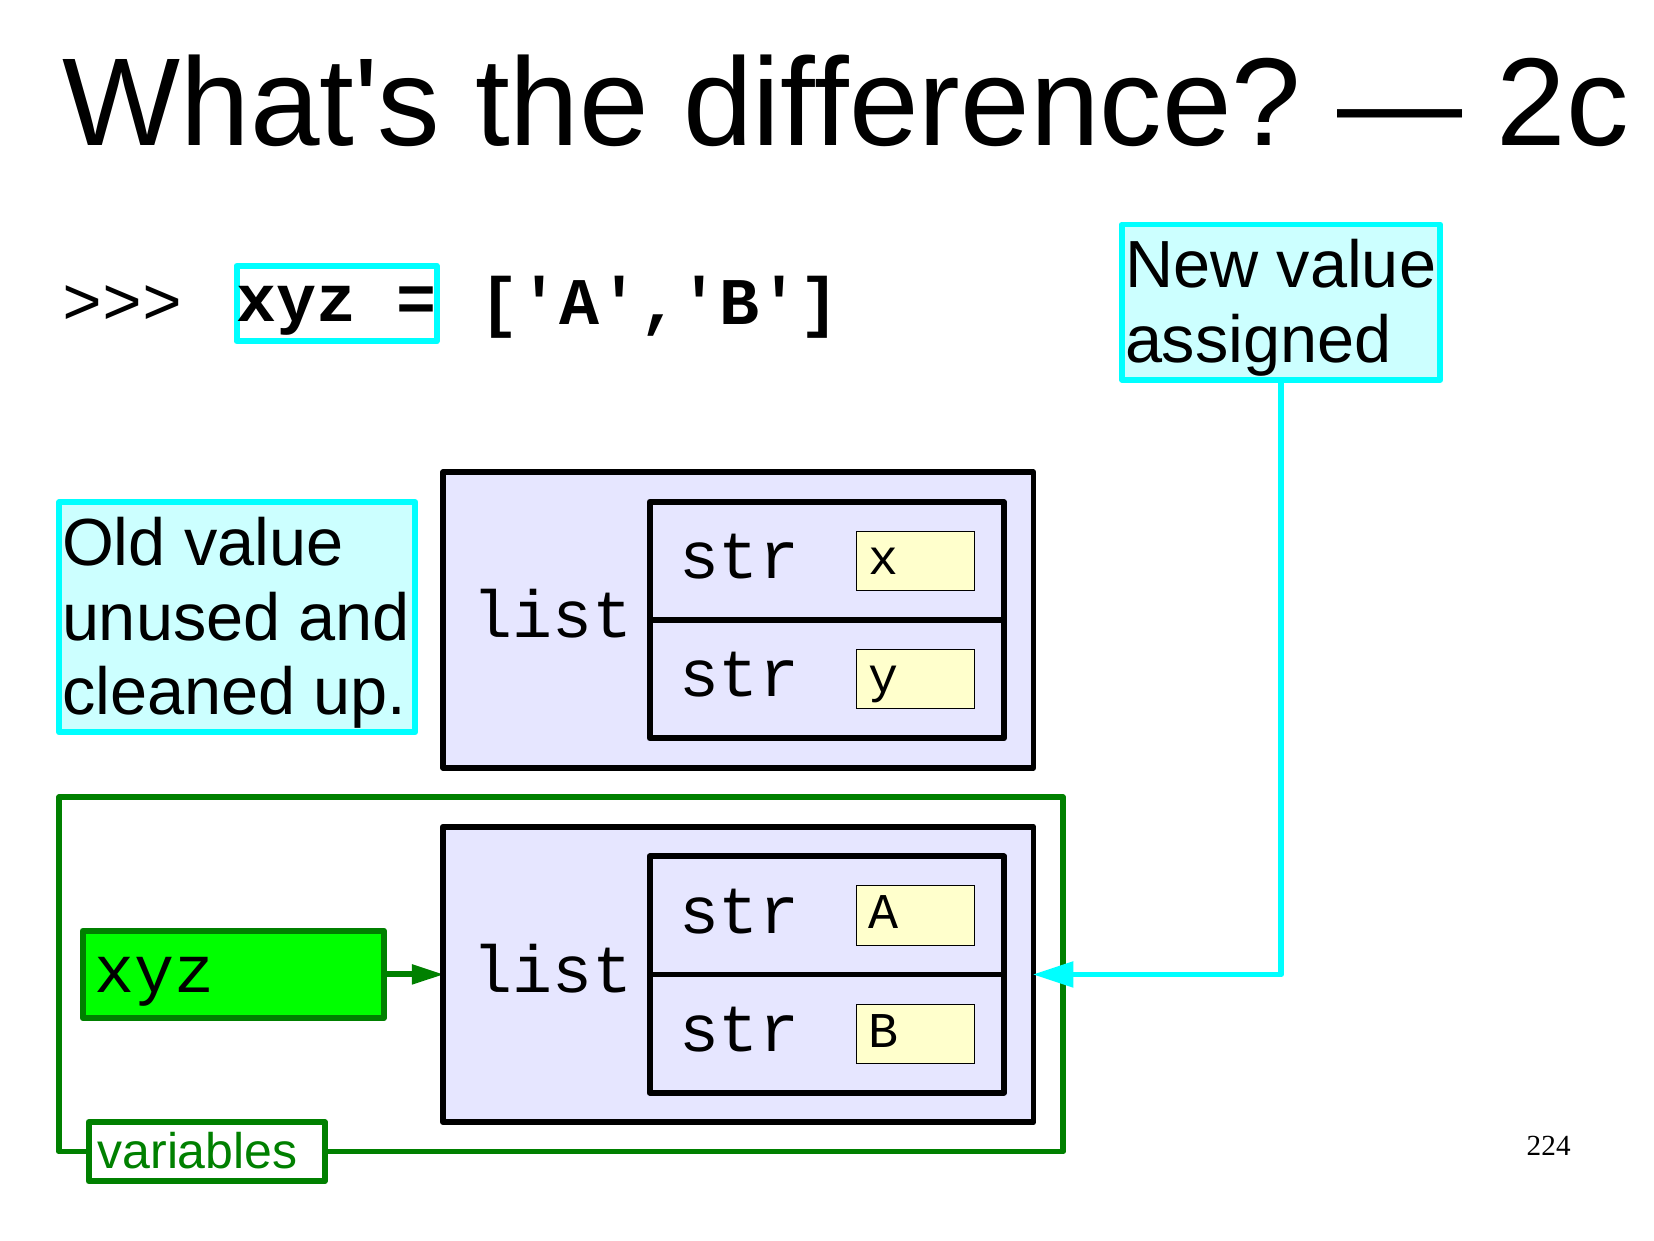

What's the difference? — 2c
New value
assigned
>>>
xyz =
['A','B']
list
Old value
unused and
cleaned up.
str
x
str
y
list
str
A
xyz
str
B
variables
224